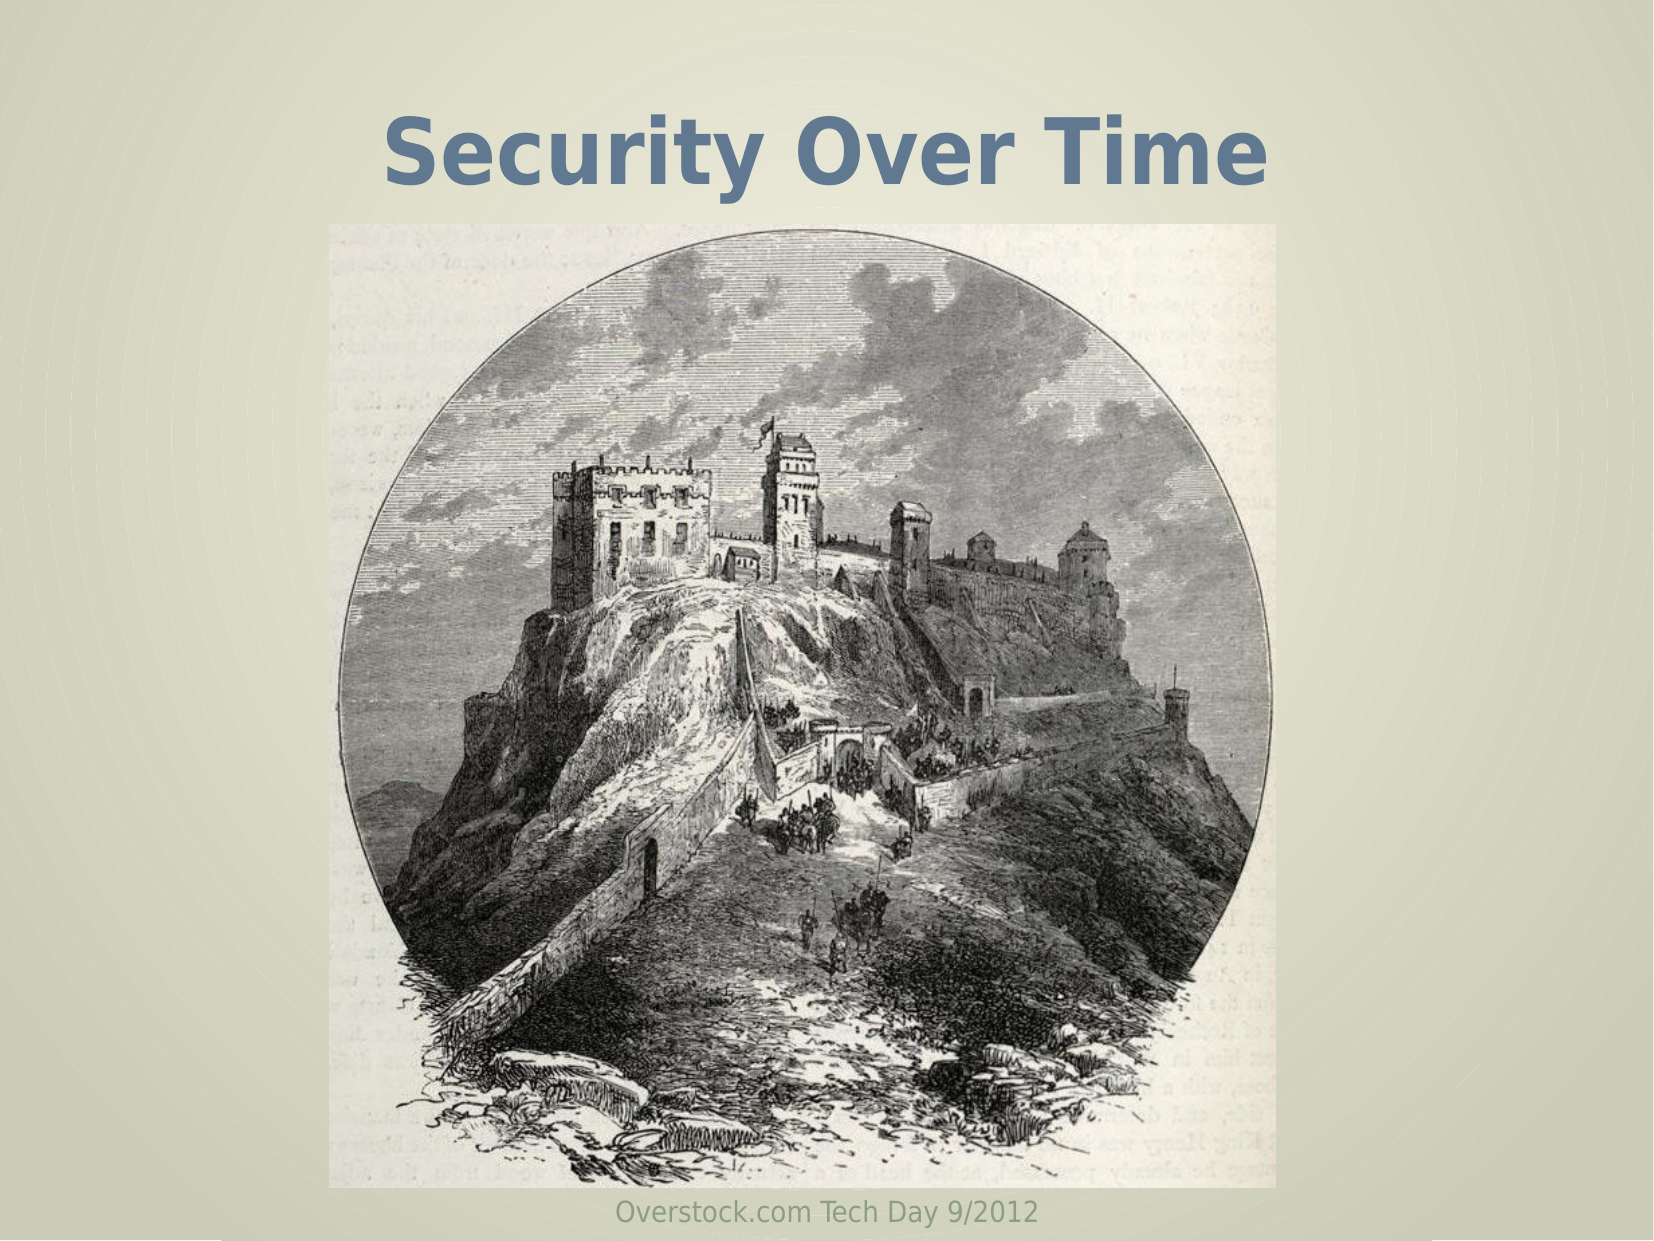

# Security Over Time
Overstock.com Tech Day 9/2012